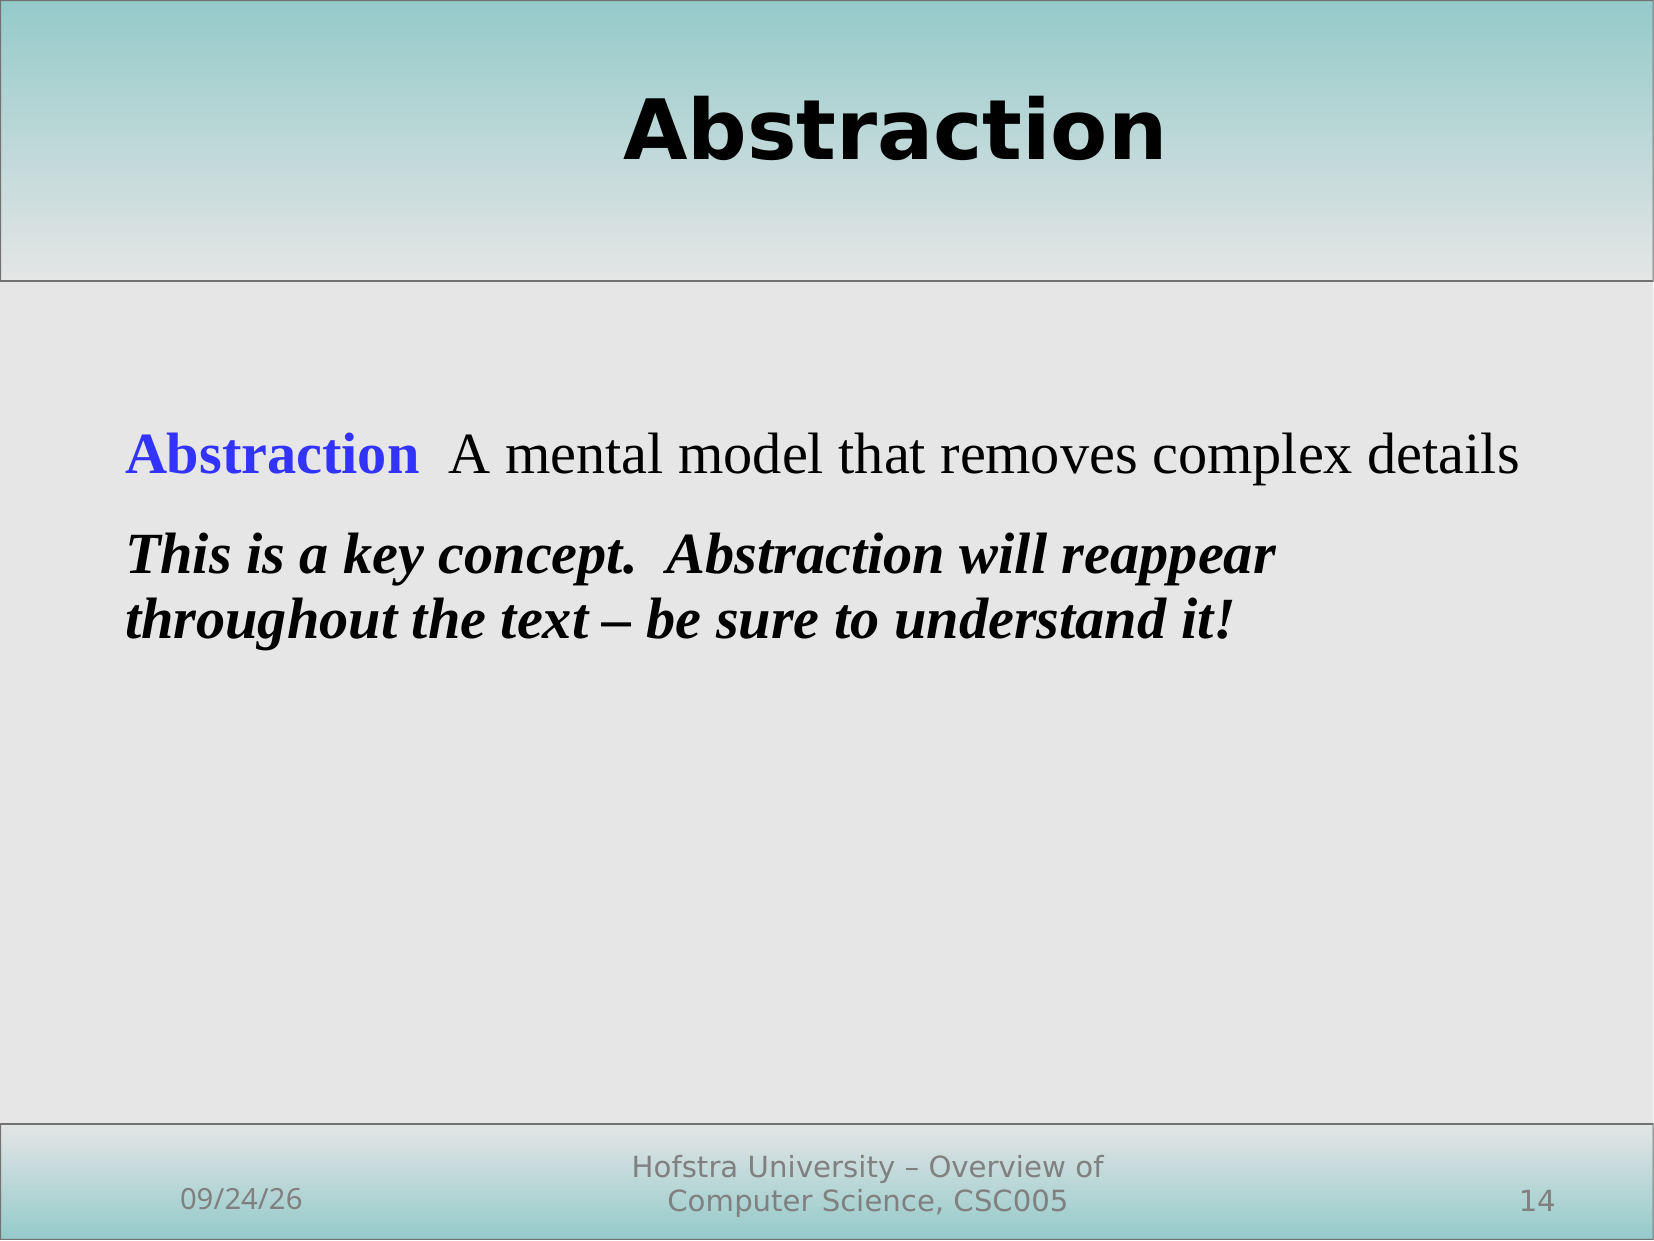

# Abstraction
Abstraction A mental model that removes complex details
This is a key concept. Abstraction will reappear throughout the text – be sure to understand it!
14